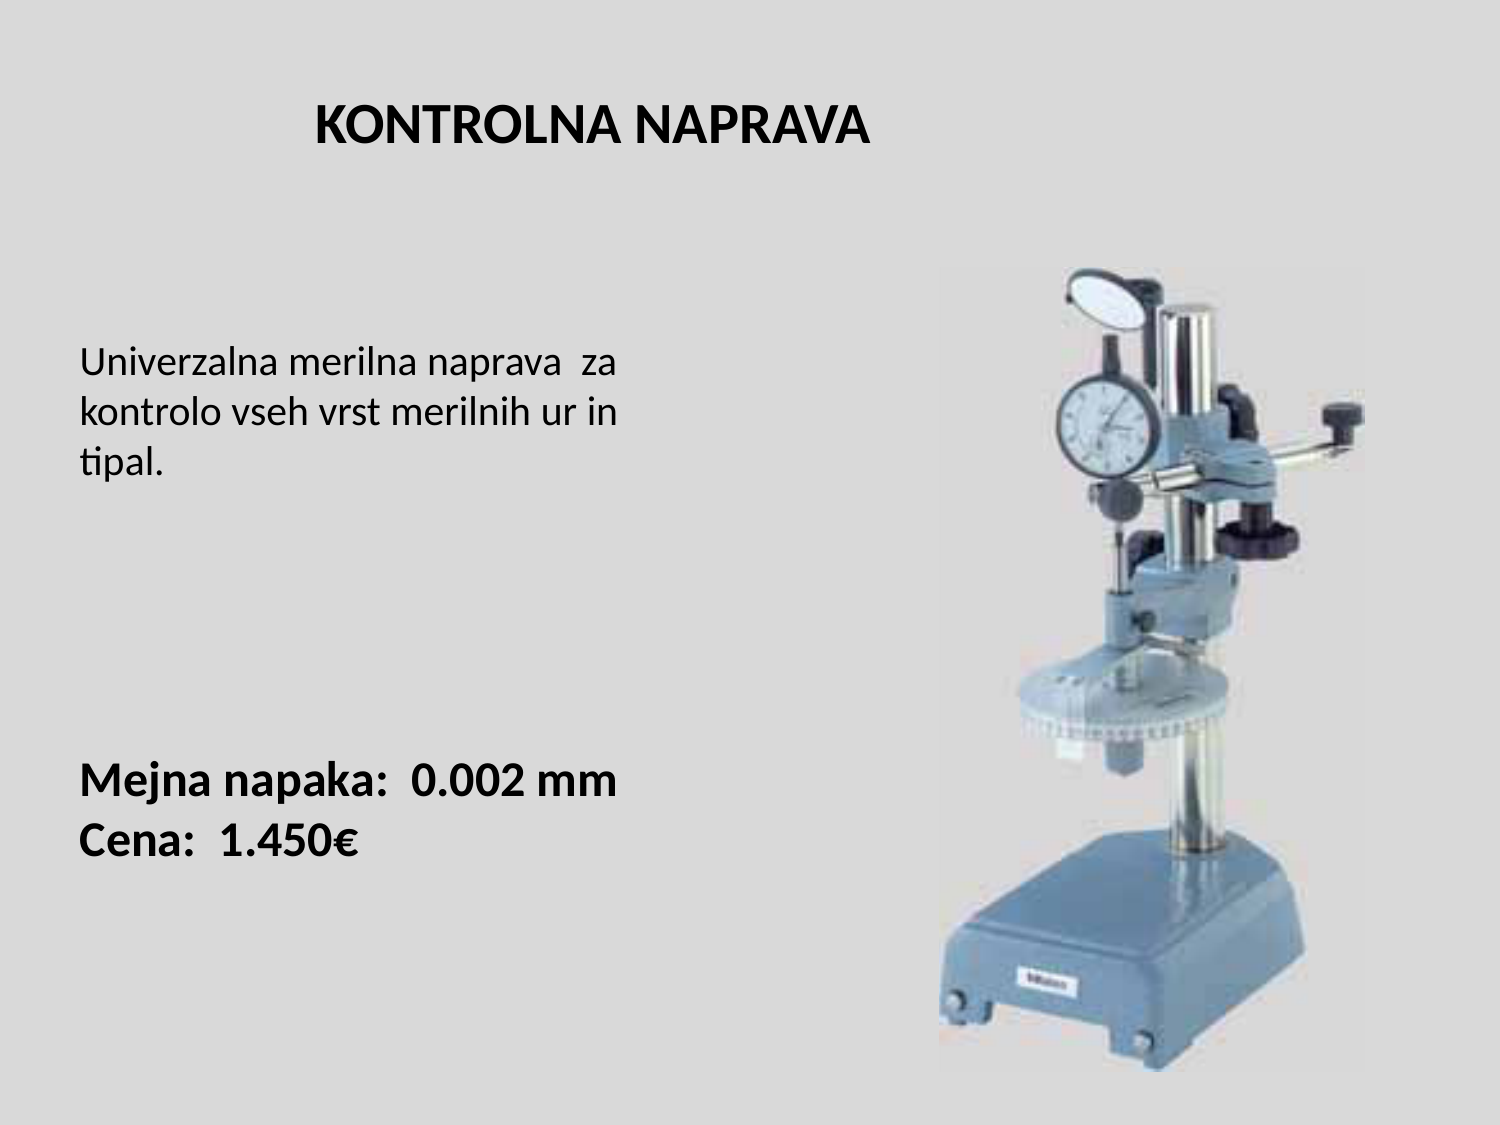

KONTROLNA NAPRAVA
Univerzalna merilna naprava za kontrolo vseh vrst merilnih ur in tipal.
Mejna napaka: 0.002 mm
Cena: 1.450€